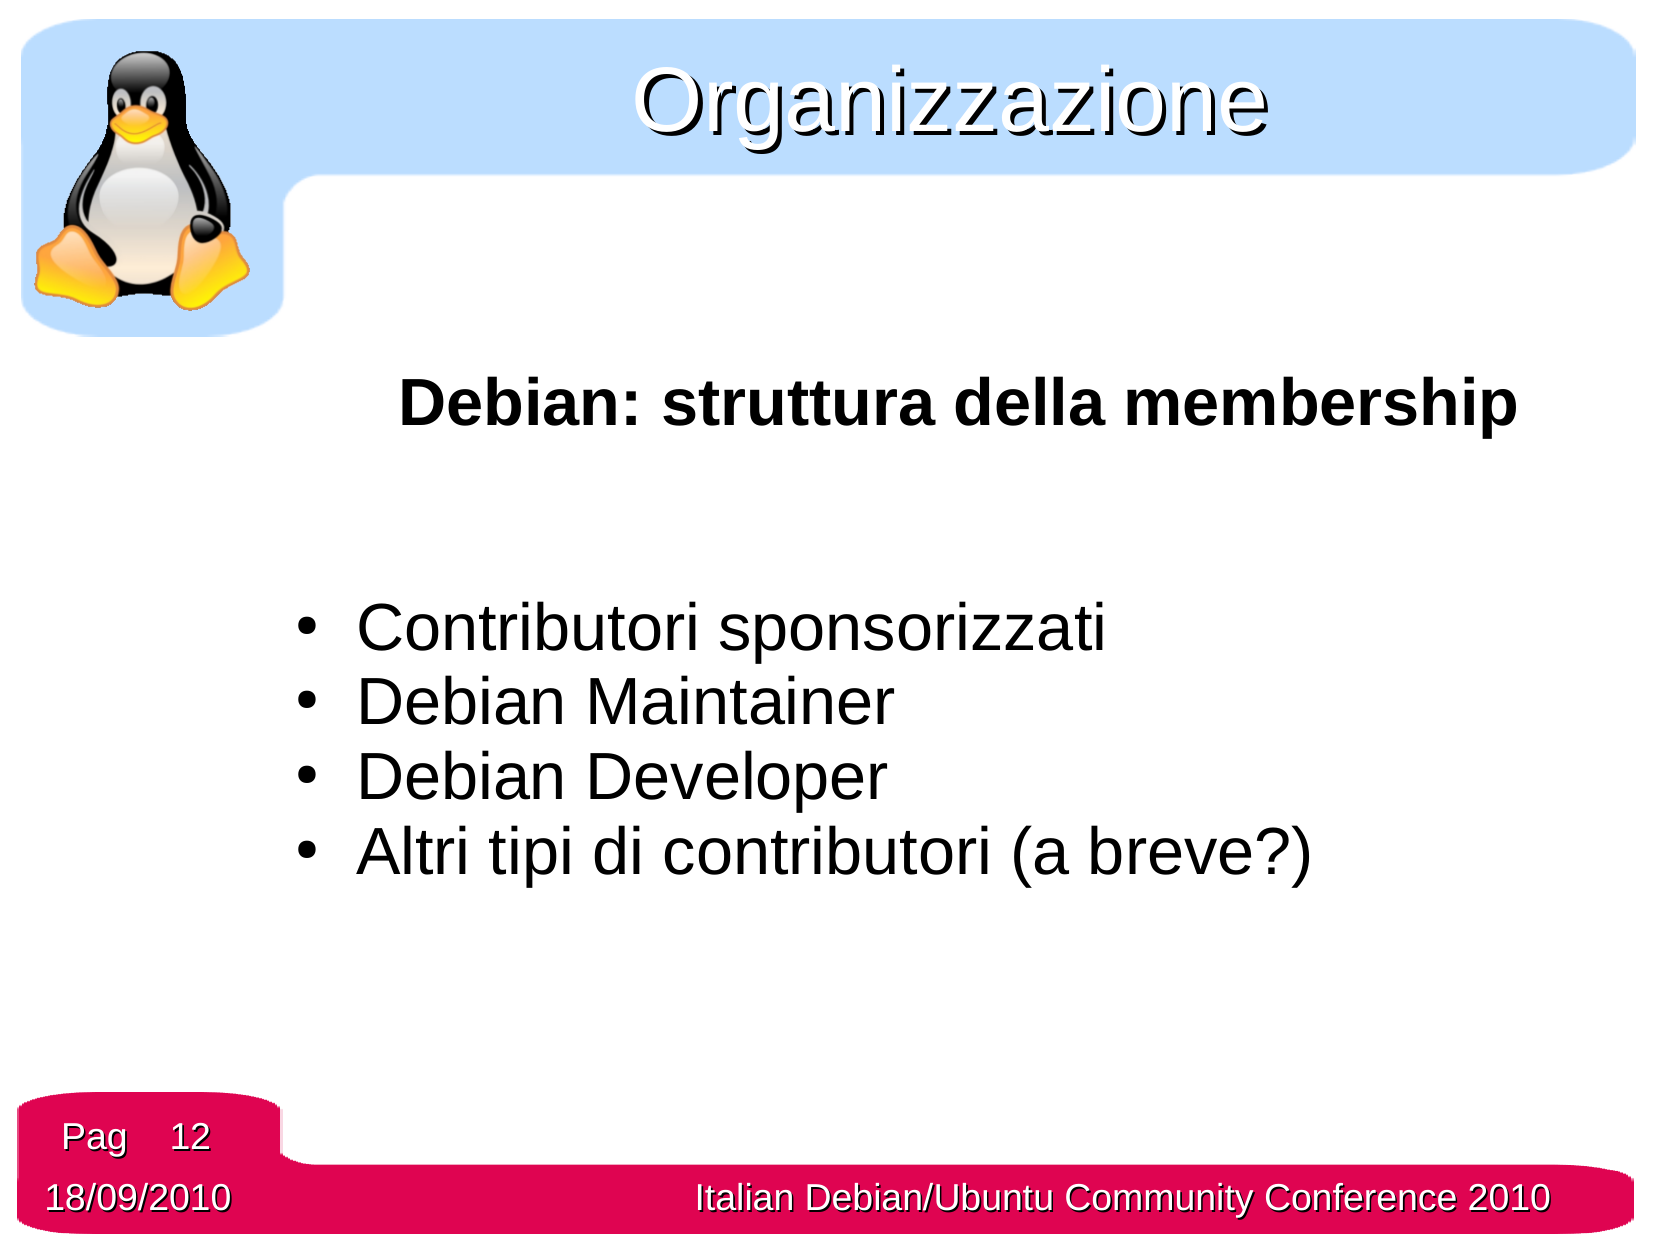

# Organizzazione
Debian: struttura della membership
 Contributori sponsorizzati
 Debian Maintainer
 Debian Developer
 Altri tipi di contributori (a breve?)
Pag
Italian Debian/Ubuntu Community Conference 2010
18/09/2010